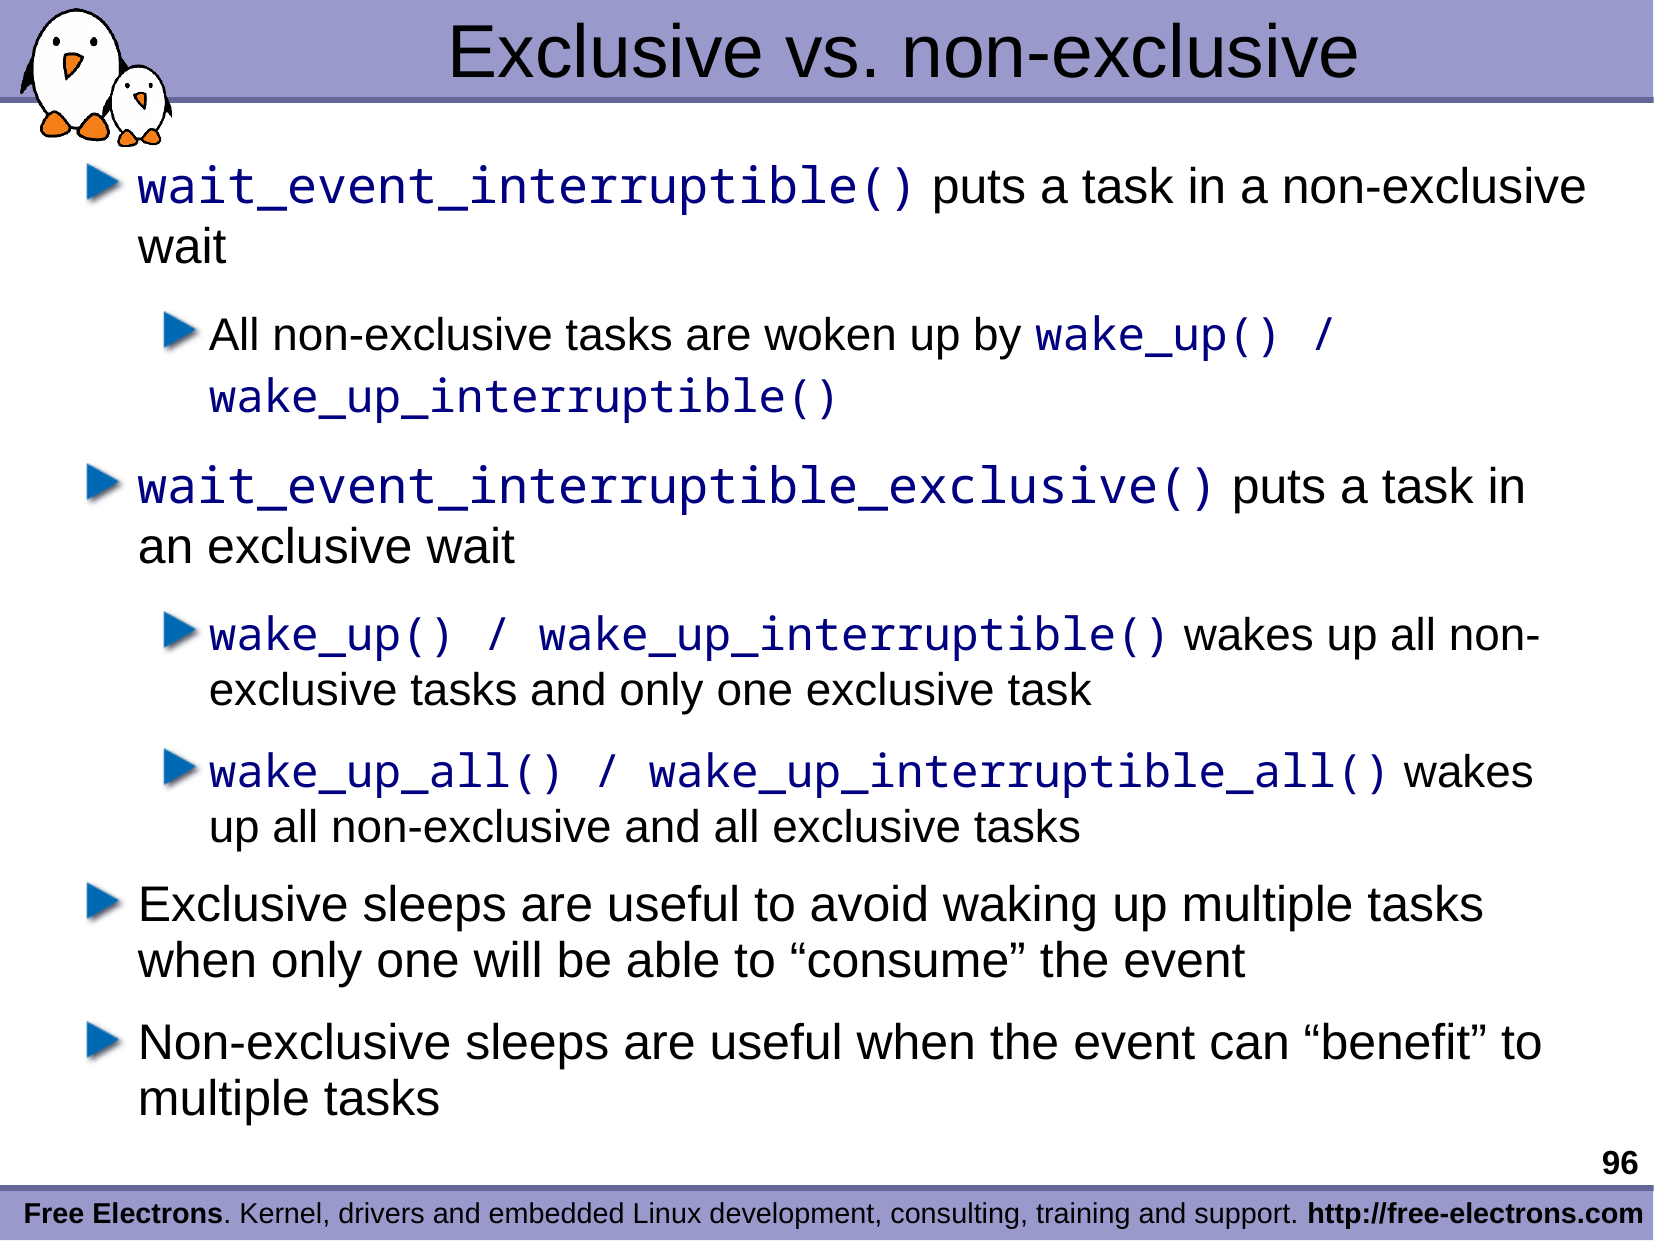

# Exclusive vs. non-exclusive
wait_event_interruptible() puts a task in a non-exclusive wait
All non-exclusive tasks are woken up by wake_up() / wake_up_interruptible()
wait_event_interruptible_exclusive() puts a task in an exclusive wait
wake_up() / wake_up_interruptible() wakes up all non-exclusive tasks and only one exclusive task
wake_up_all() / wake_up_interruptible_all() wakes up all non-exclusive and all exclusive tasks
Exclusive sleeps are useful to avoid waking up multiple tasks when only one will be able to “consume” the event
Non-exclusive sleeps are useful when the event can “benefit” to multiple tasks